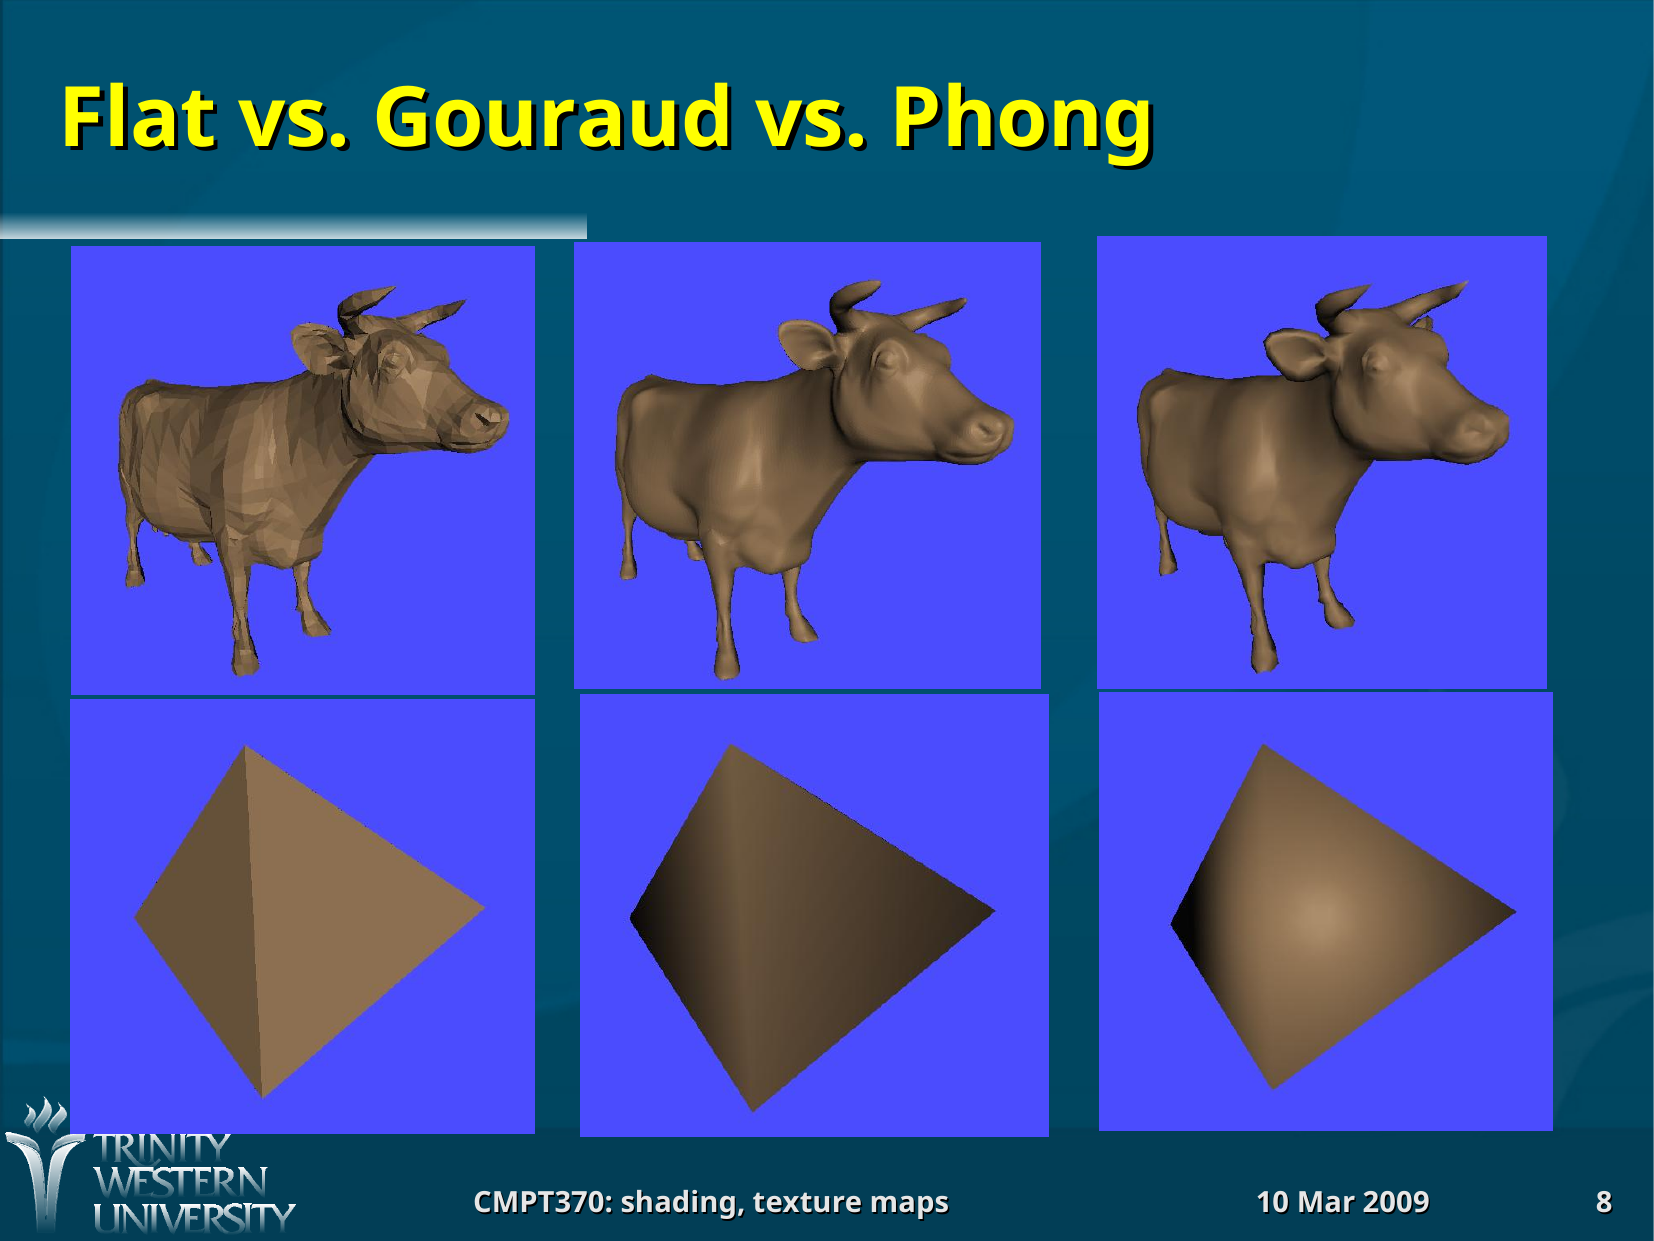

# Flat vs. Gouraud vs. Phong
CMPT370: shading, texture maps
10 Mar 2009
8